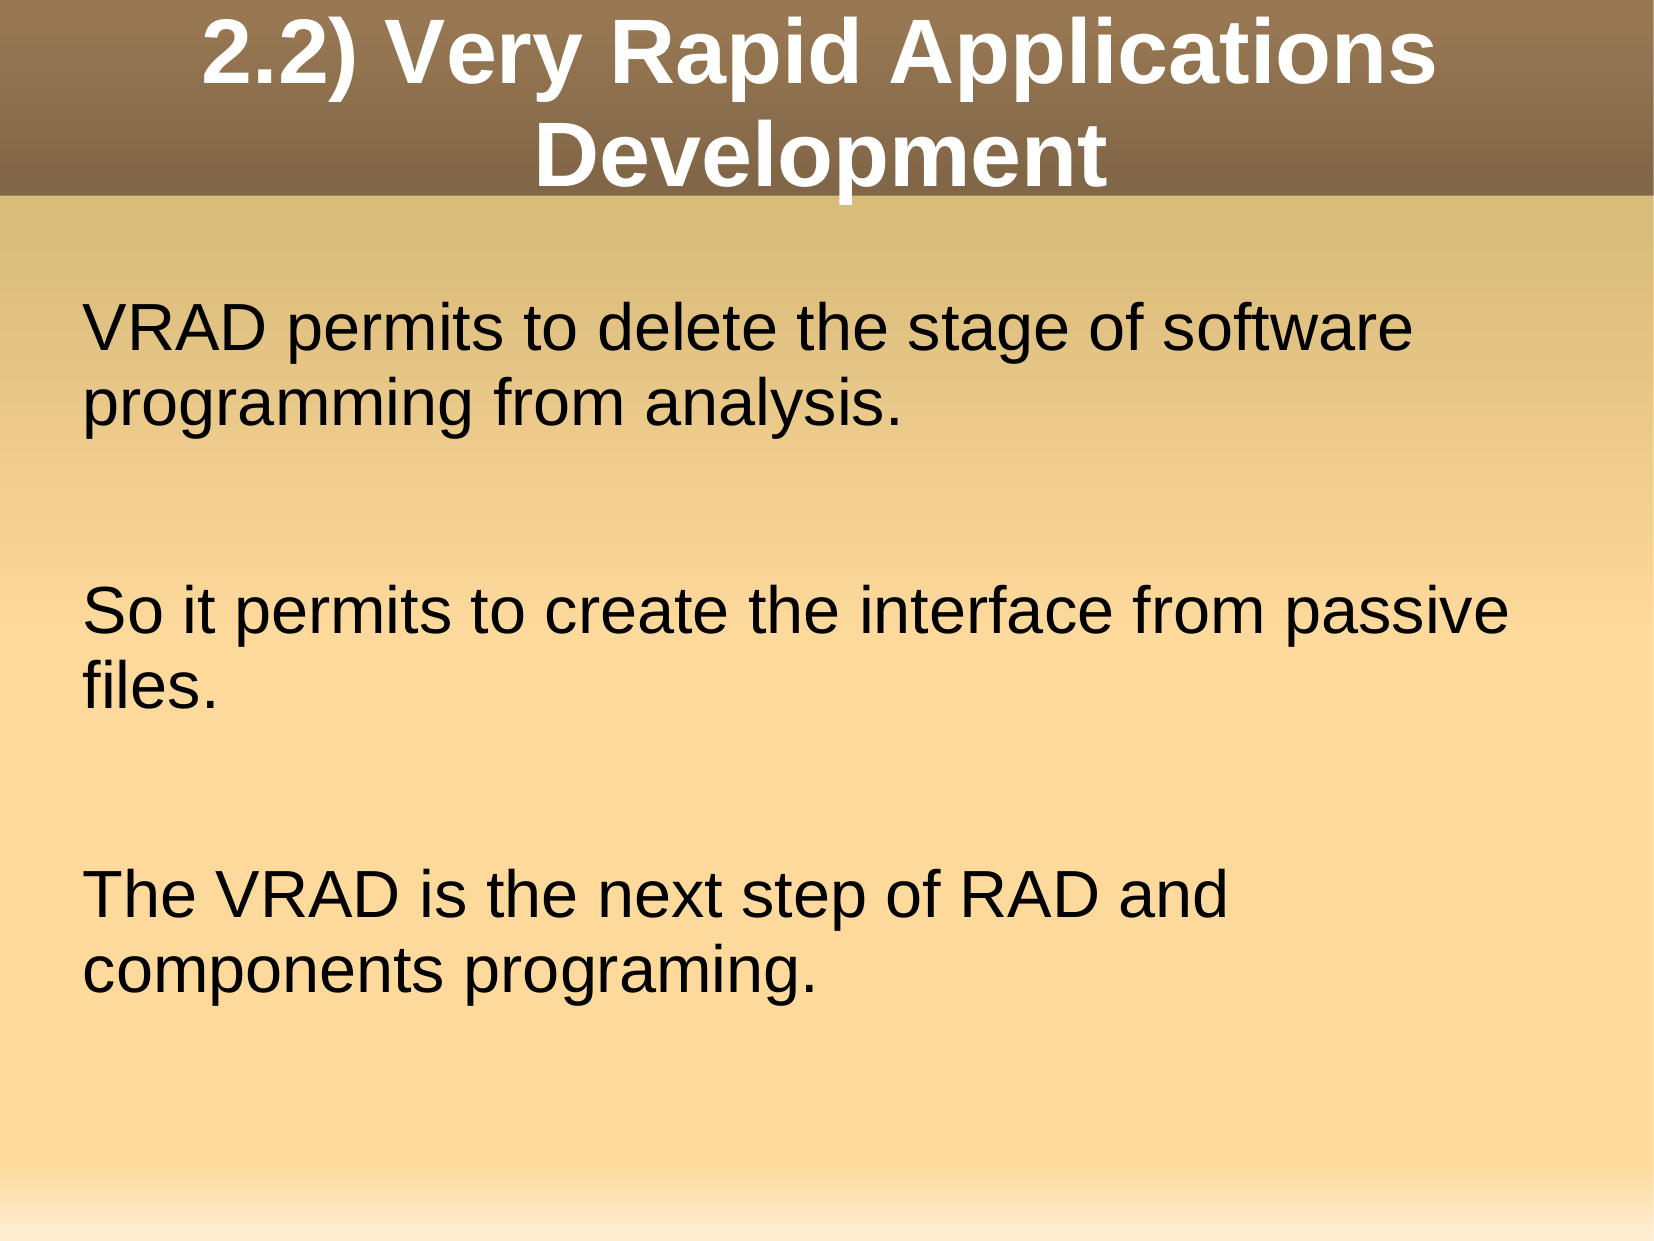

# 2.2) Very Rapid Applications Development
VRAD permits to delete the stage of software programming from analysis.
So it permits to create the interface from passive files.
The VRAD is the next step of RAD and components programing.